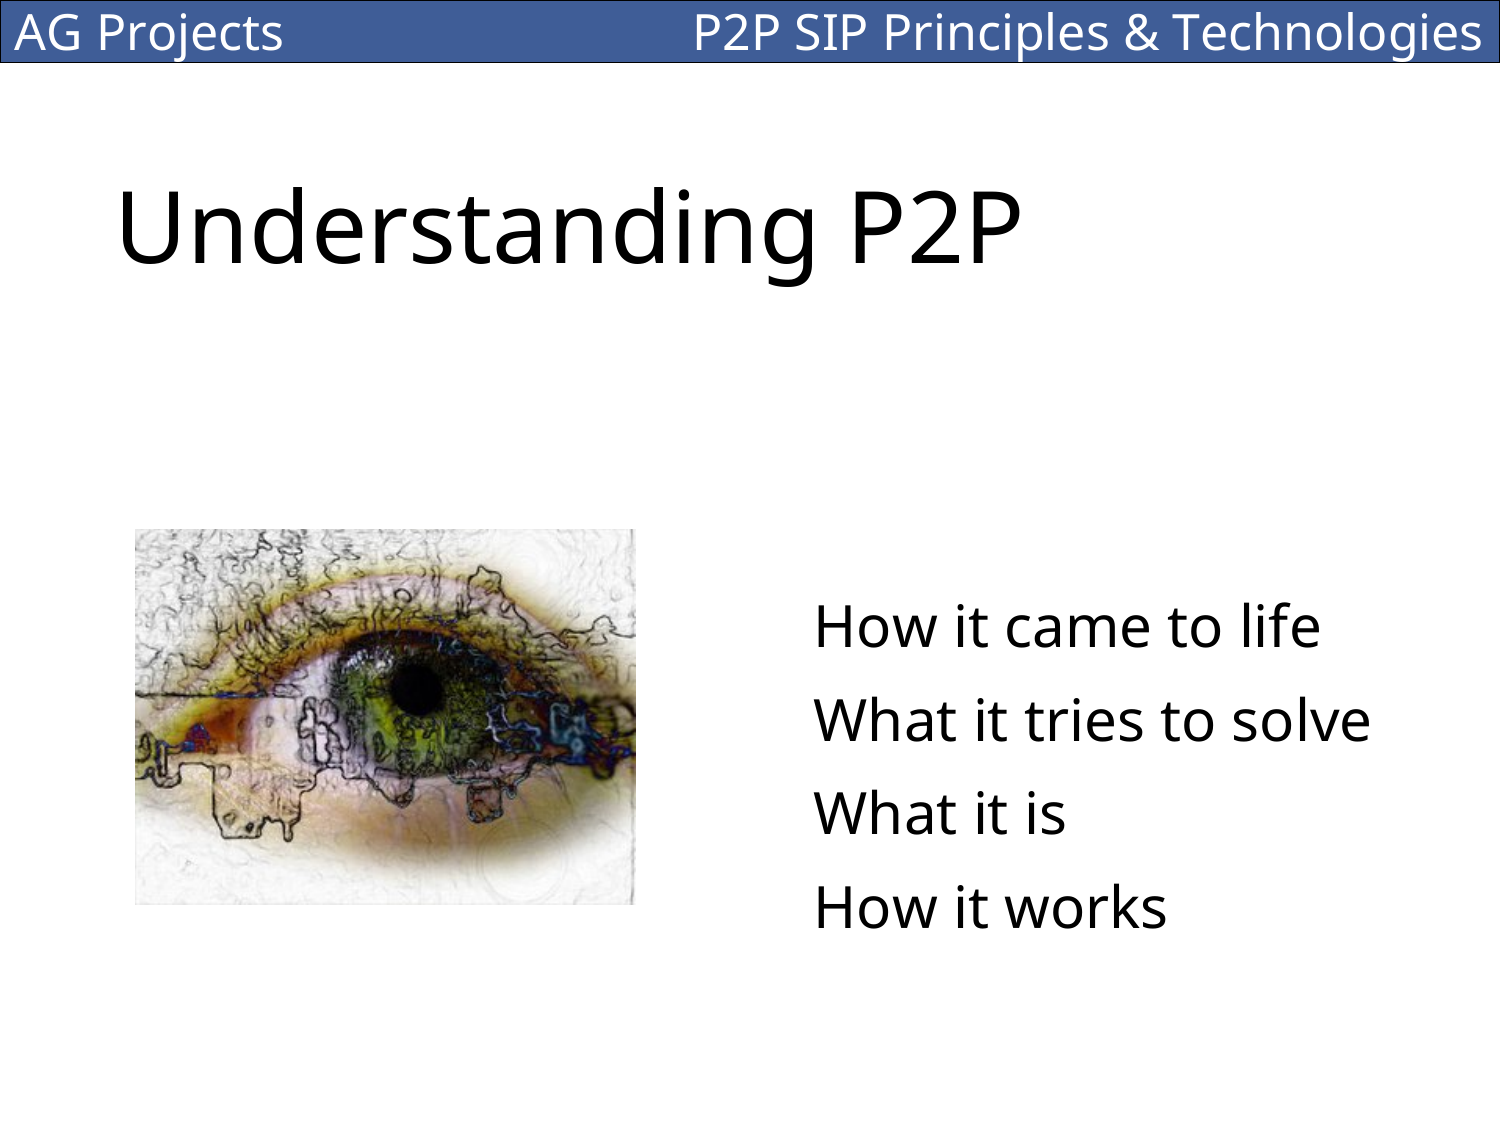

Understanding P2P
 How it came to life
 What it tries to solve
 What it is
 How it works